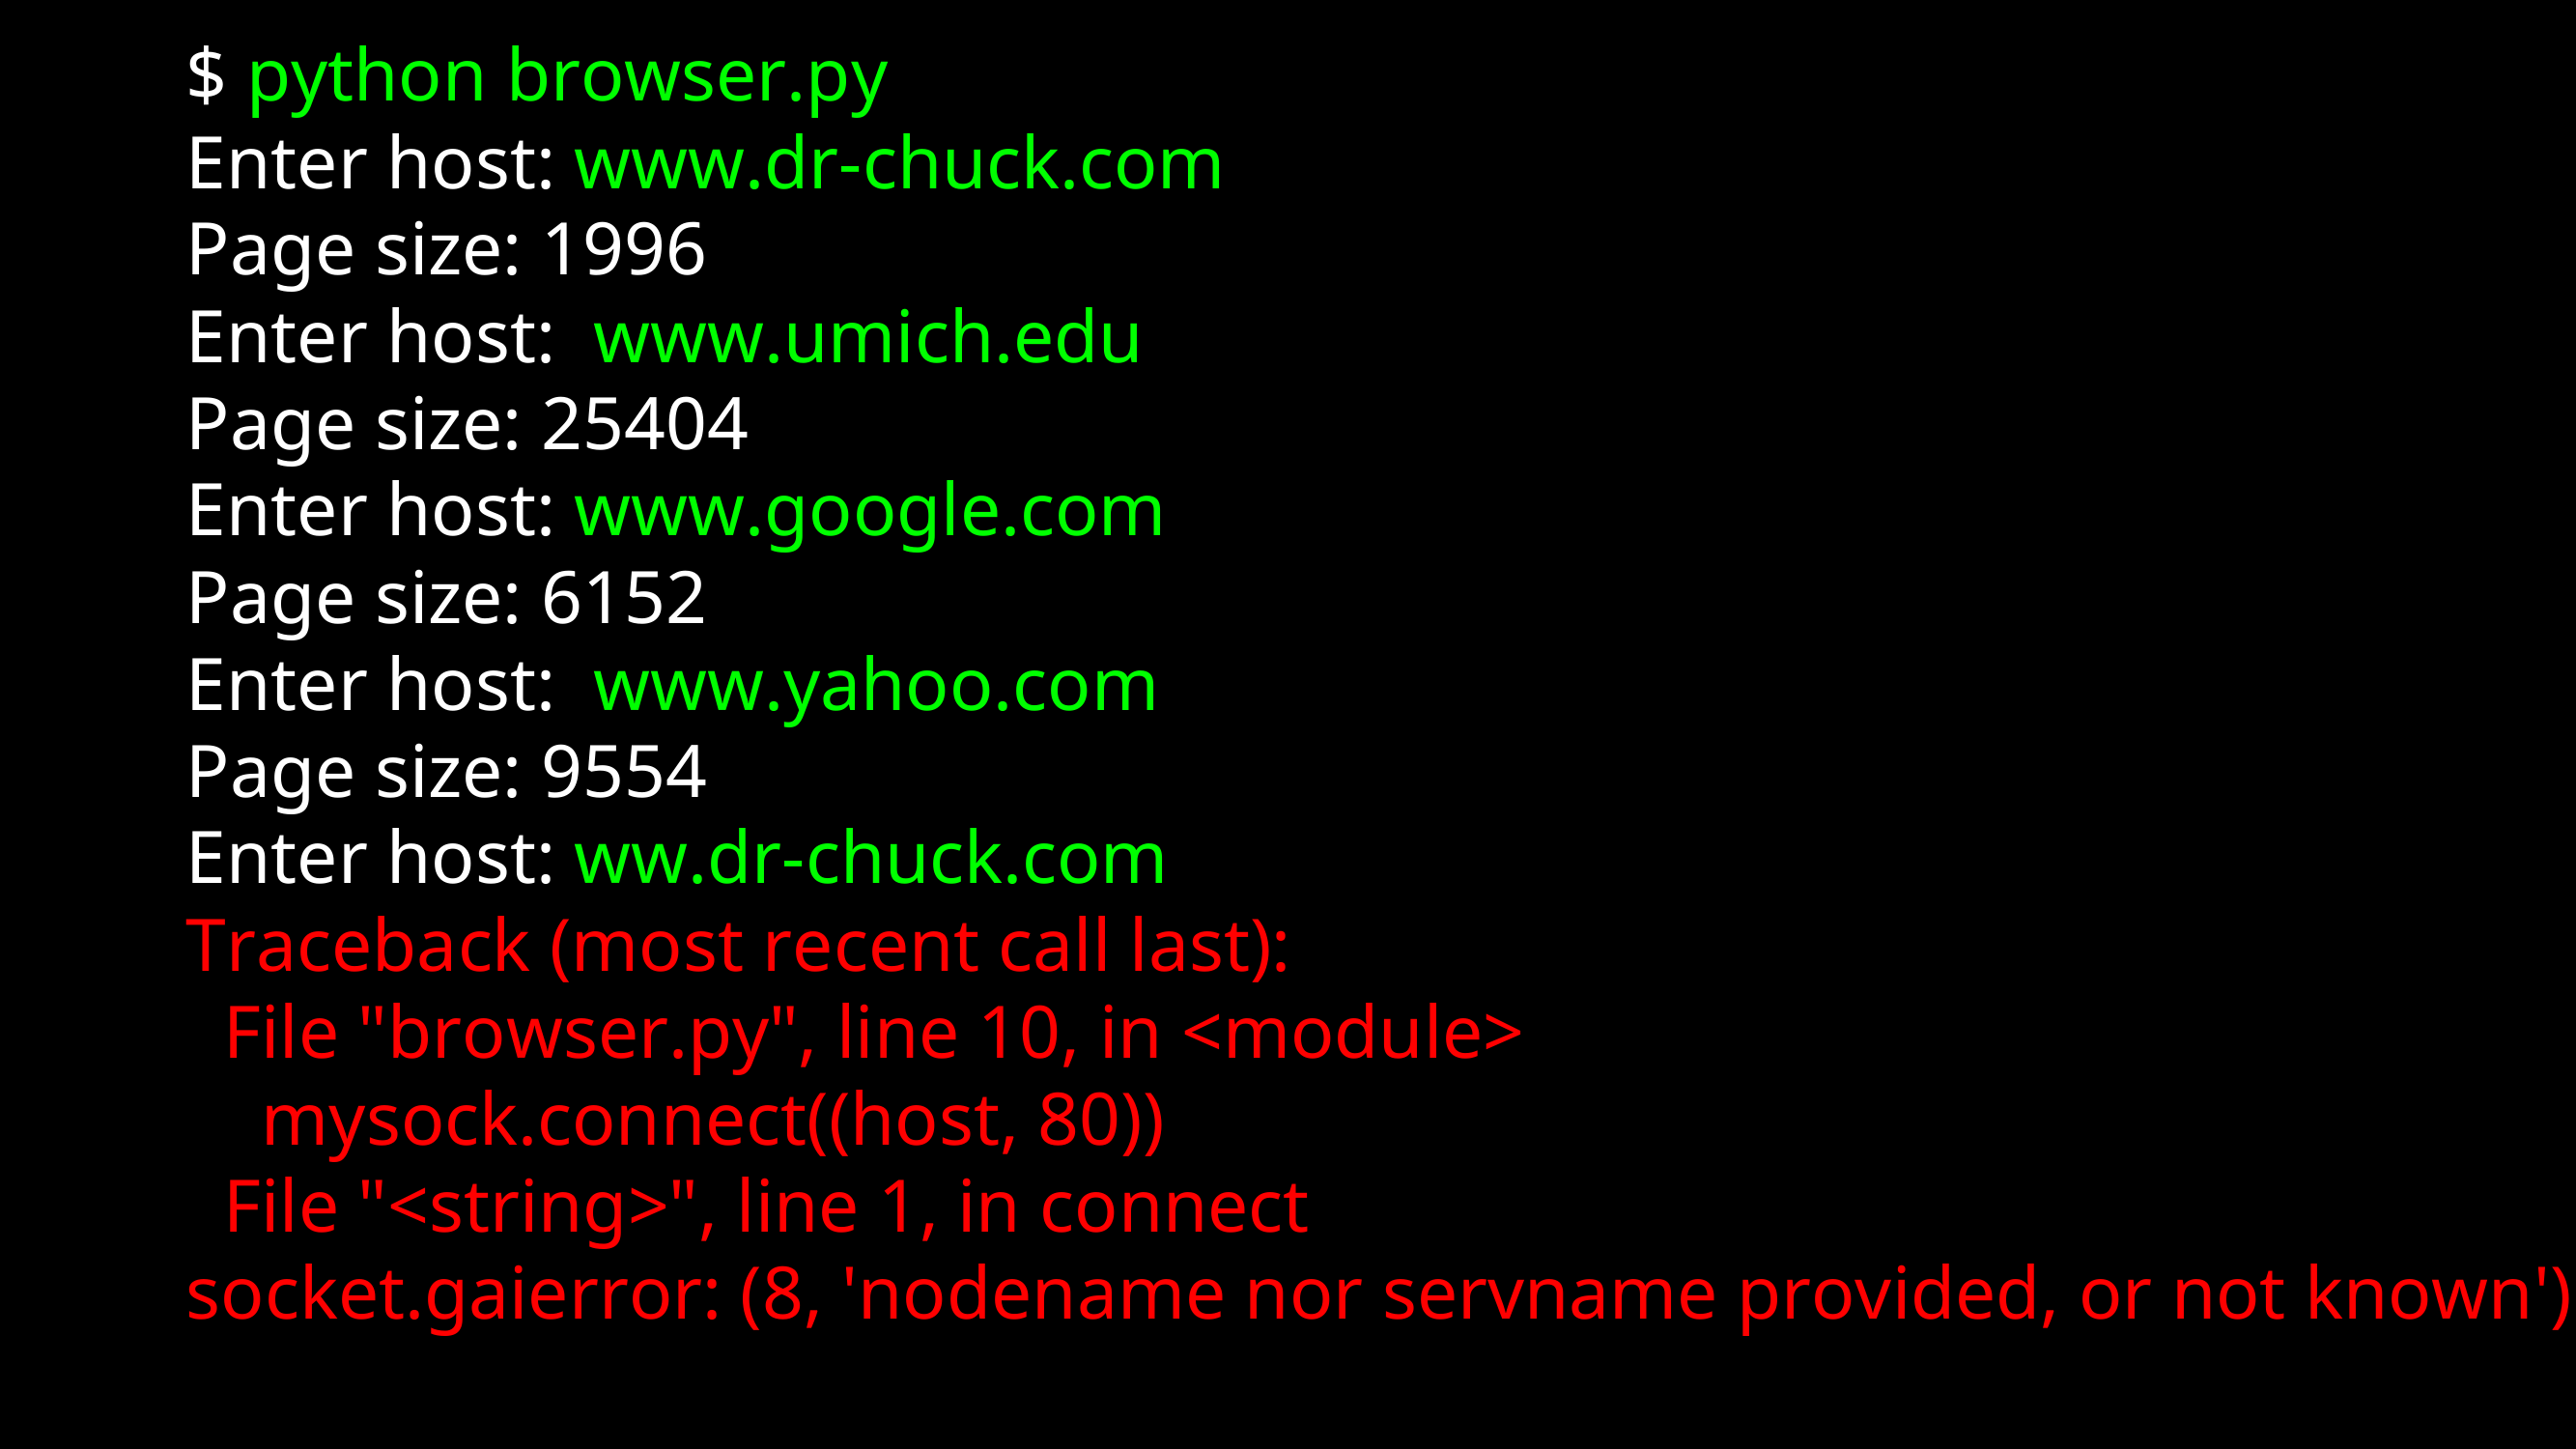

$ python browser.py
Enter host: www.dr-chuck.com
Page size: 1996
Enter host: www.umich.edu
Page size: 25404
Enter host: www.google.com
Page size: 6152
Enter host: www.yahoo.com
Page size: 9554
Enter host: ww.dr-chuck.com
Traceback (most recent call last):
 File "browser.py", line 10, in <module>
 mysock.connect((host, 80))
 File "<string>", line 1, in connect
socket.gaierror: (8, 'nodename nor servname provided, or not known')